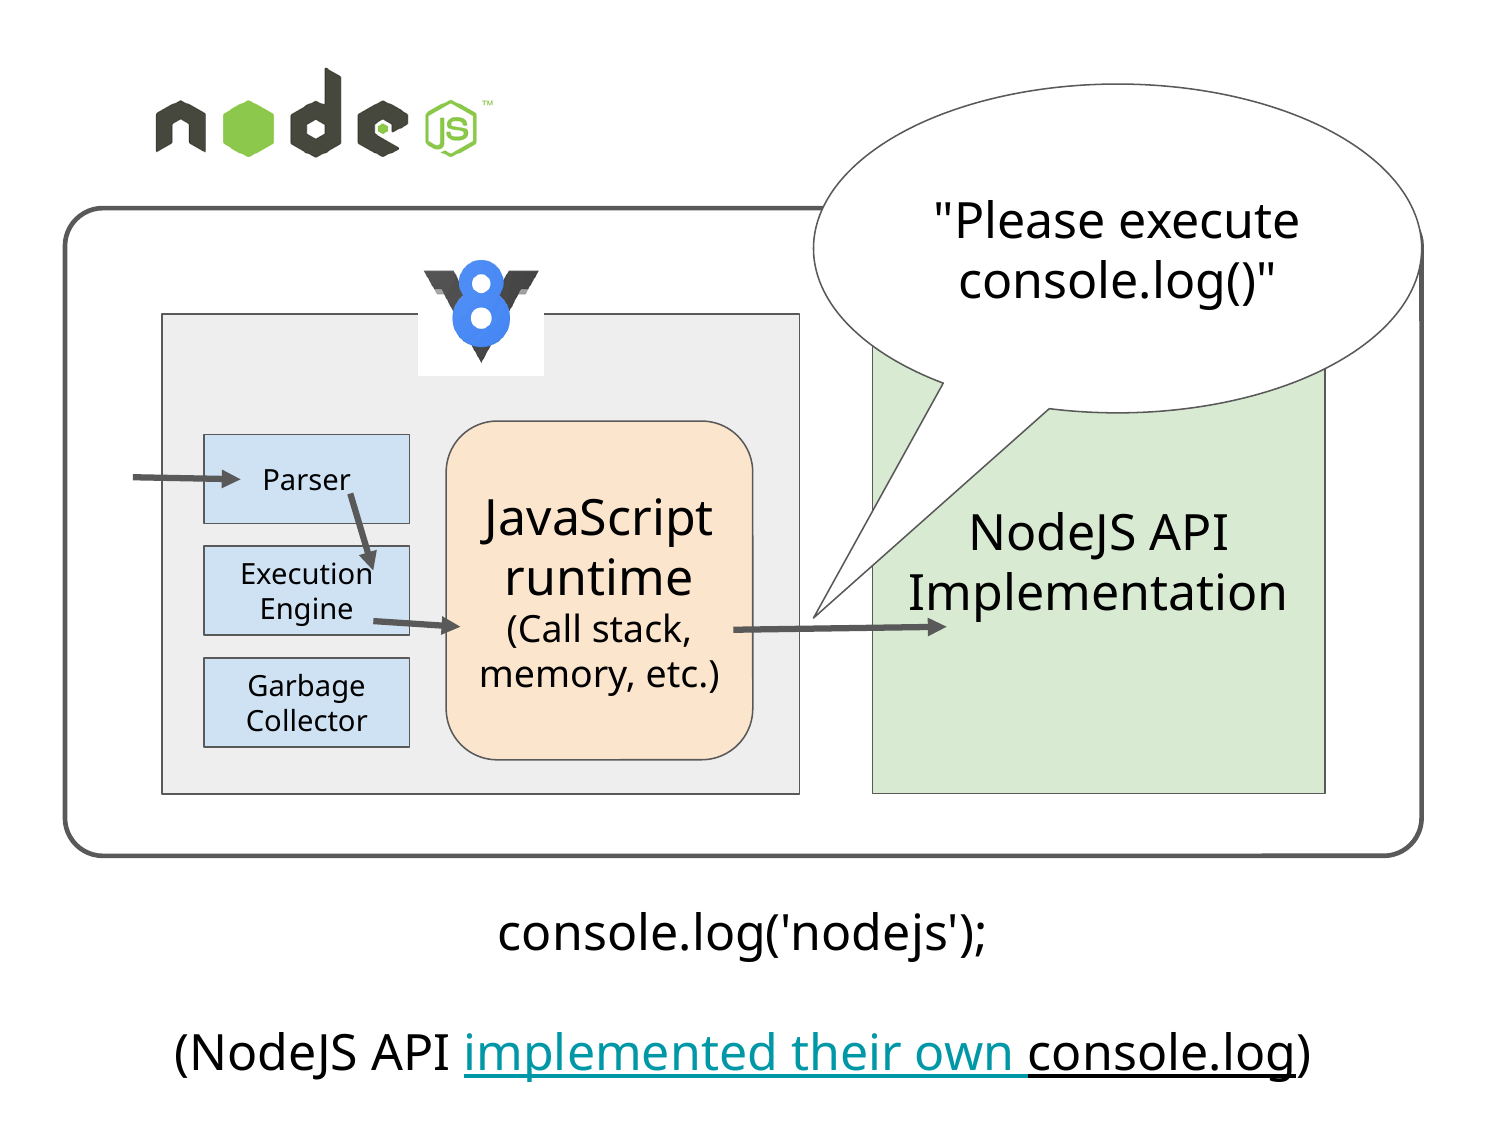

"Please execute console.log()"
JavaScript runtime
(Call stack, memory, etc.)
Parser
Execution Engine
Garbage Collector
NodeJS API Implementation
console.log('nodejs');
(NodeJS API implemented their own console.log)